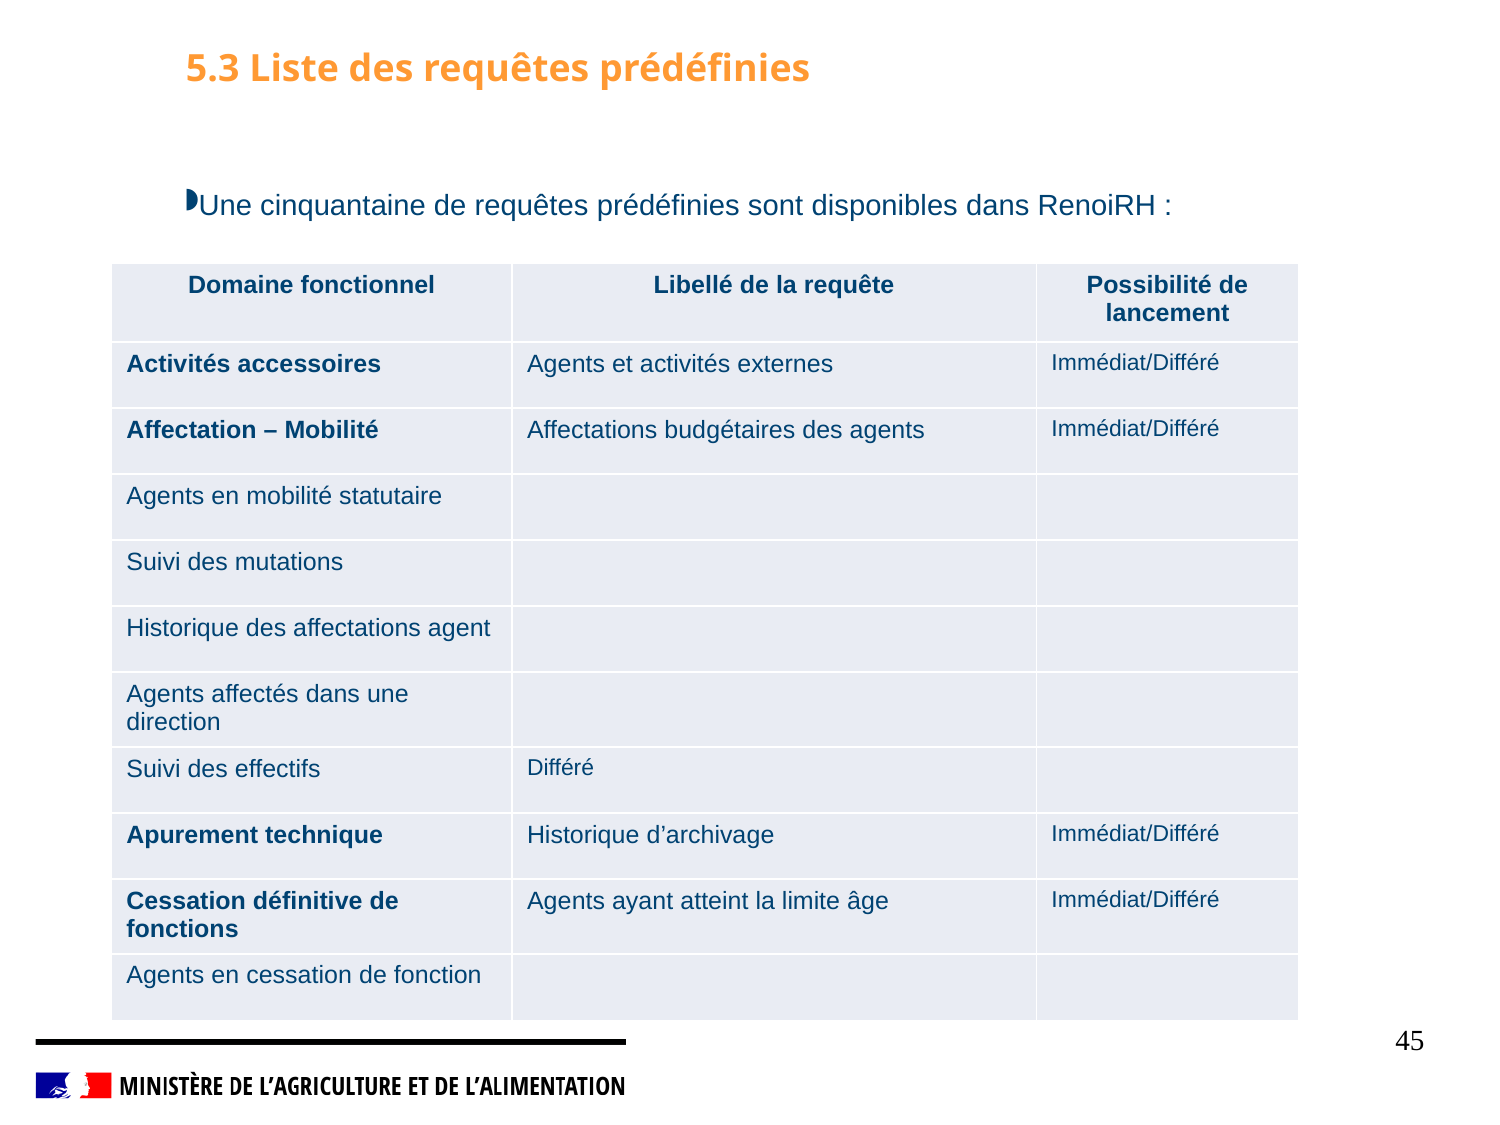

5.3 Liste des requêtes prédéfinies
Une cinquantaine de requêtes prédéfinies sont disponibles dans RenoiRH :
| Domaine fonctionnel | Libellé de la requête | Possibilité de lancement |
| --- | --- | --- |
| Activités accessoires | Agents et activités externes | Immédiat/Différé |
| Affectation – Mobilité | Affectations budgétaires des agents | Immédiat/Différé |
| Agents en mobilité statutaire | | |
| Suivi des mutations | | |
| Historique des affectations agent | | |
| Agents affectés dans une direction | | |
| Suivi des effectifs | Différé | |
| Apurement technique | Historique d’archivage | Immédiat/Différé |
| Cessation définitive de fonctions | Agents ayant atteint la limite âge | Immédiat/Différé |
| Agents en cessation de fonction | | |